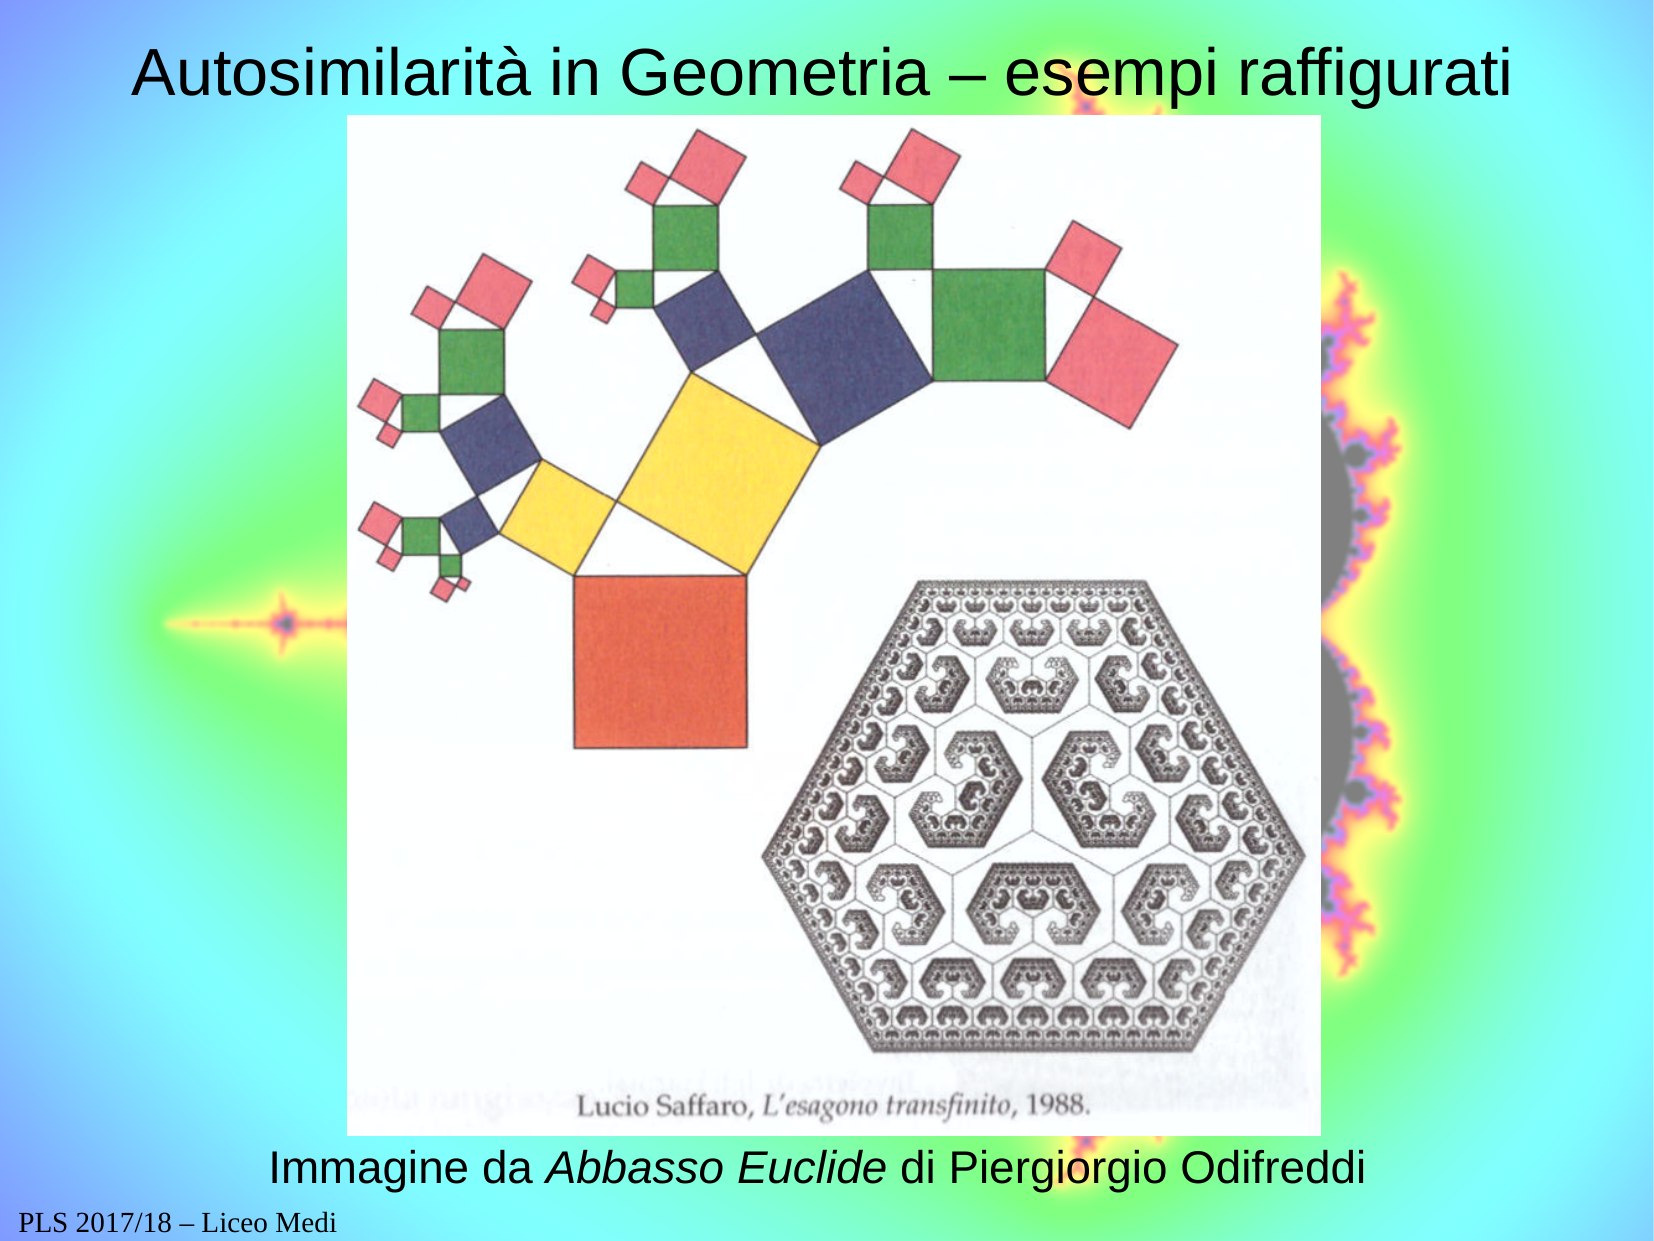

# Autosimilarità in Geometria – esempi raffigurati
Immagine da Abbasso Euclide di Piergiorgio Odifreddi